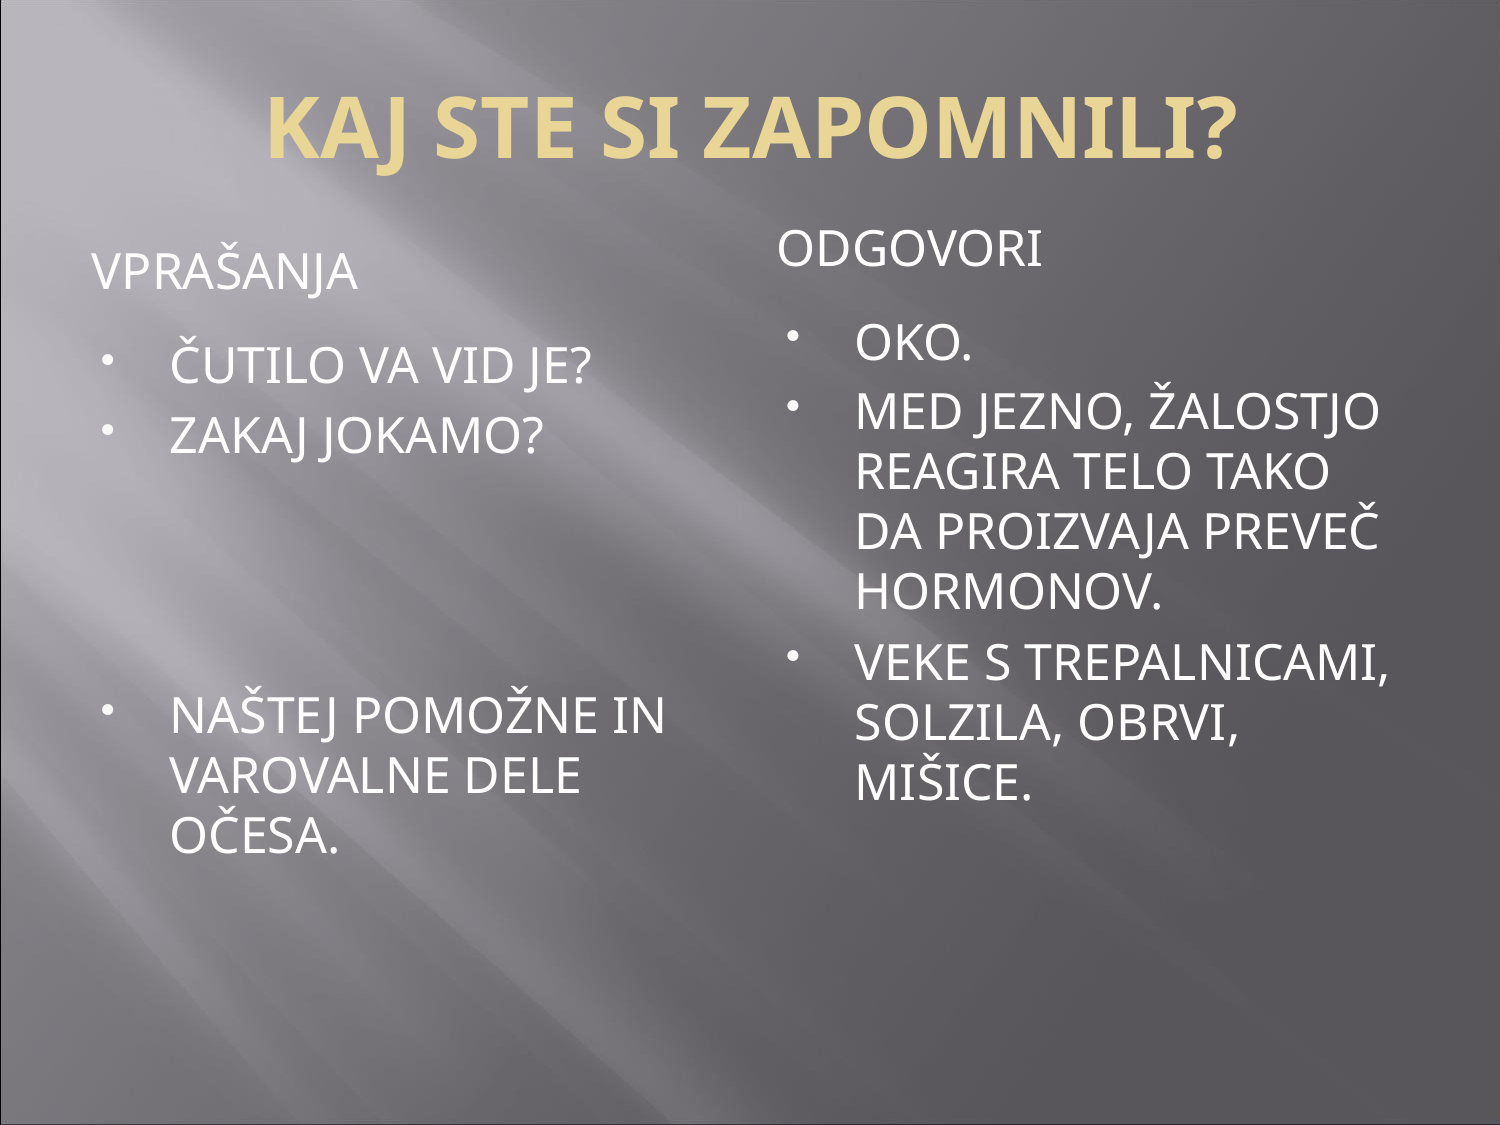

# KAJ STE SI ZAPOMNILI?
ODGOVORI
VPRAŠANJA
OKO.
MED JEZNO, ŽALOSTJO REAGIRA TELO TAKO DA PROIZVAJA PREVEČ HORMONOV.
VEKE S TREPALNICAMI, SOLZILA, OBRVI, MIŠICE.
ČUTILO VA VID JE?
ZAKAJ JOKAMO?
NAŠTEJ POMOŽNE IN VAROVALNE DELE OČESA.